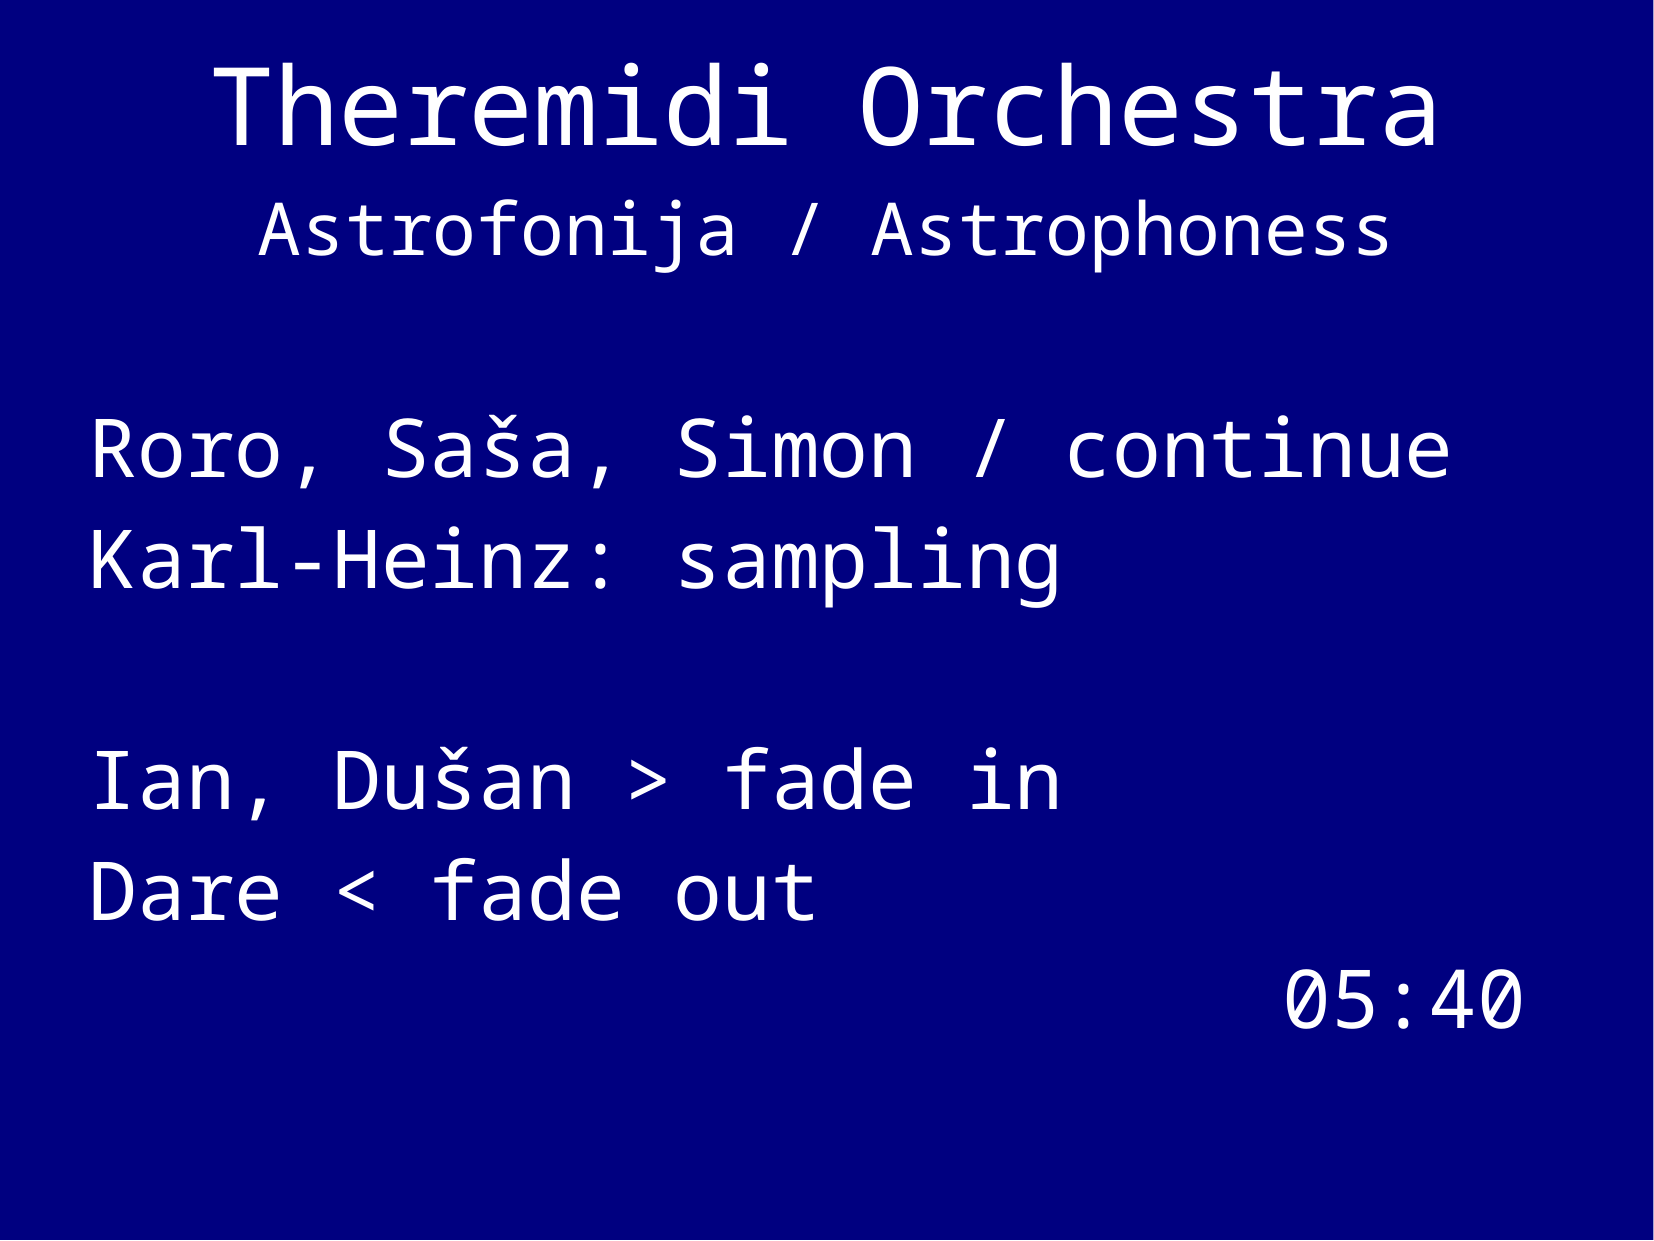

# Theremidi Orchestra Astrofonija / Astrophoness
Roro, Saša, Simon / continue
Karl-Heinz: sampling
Ian, Dušan > fade in
Dare < fade out
05:40